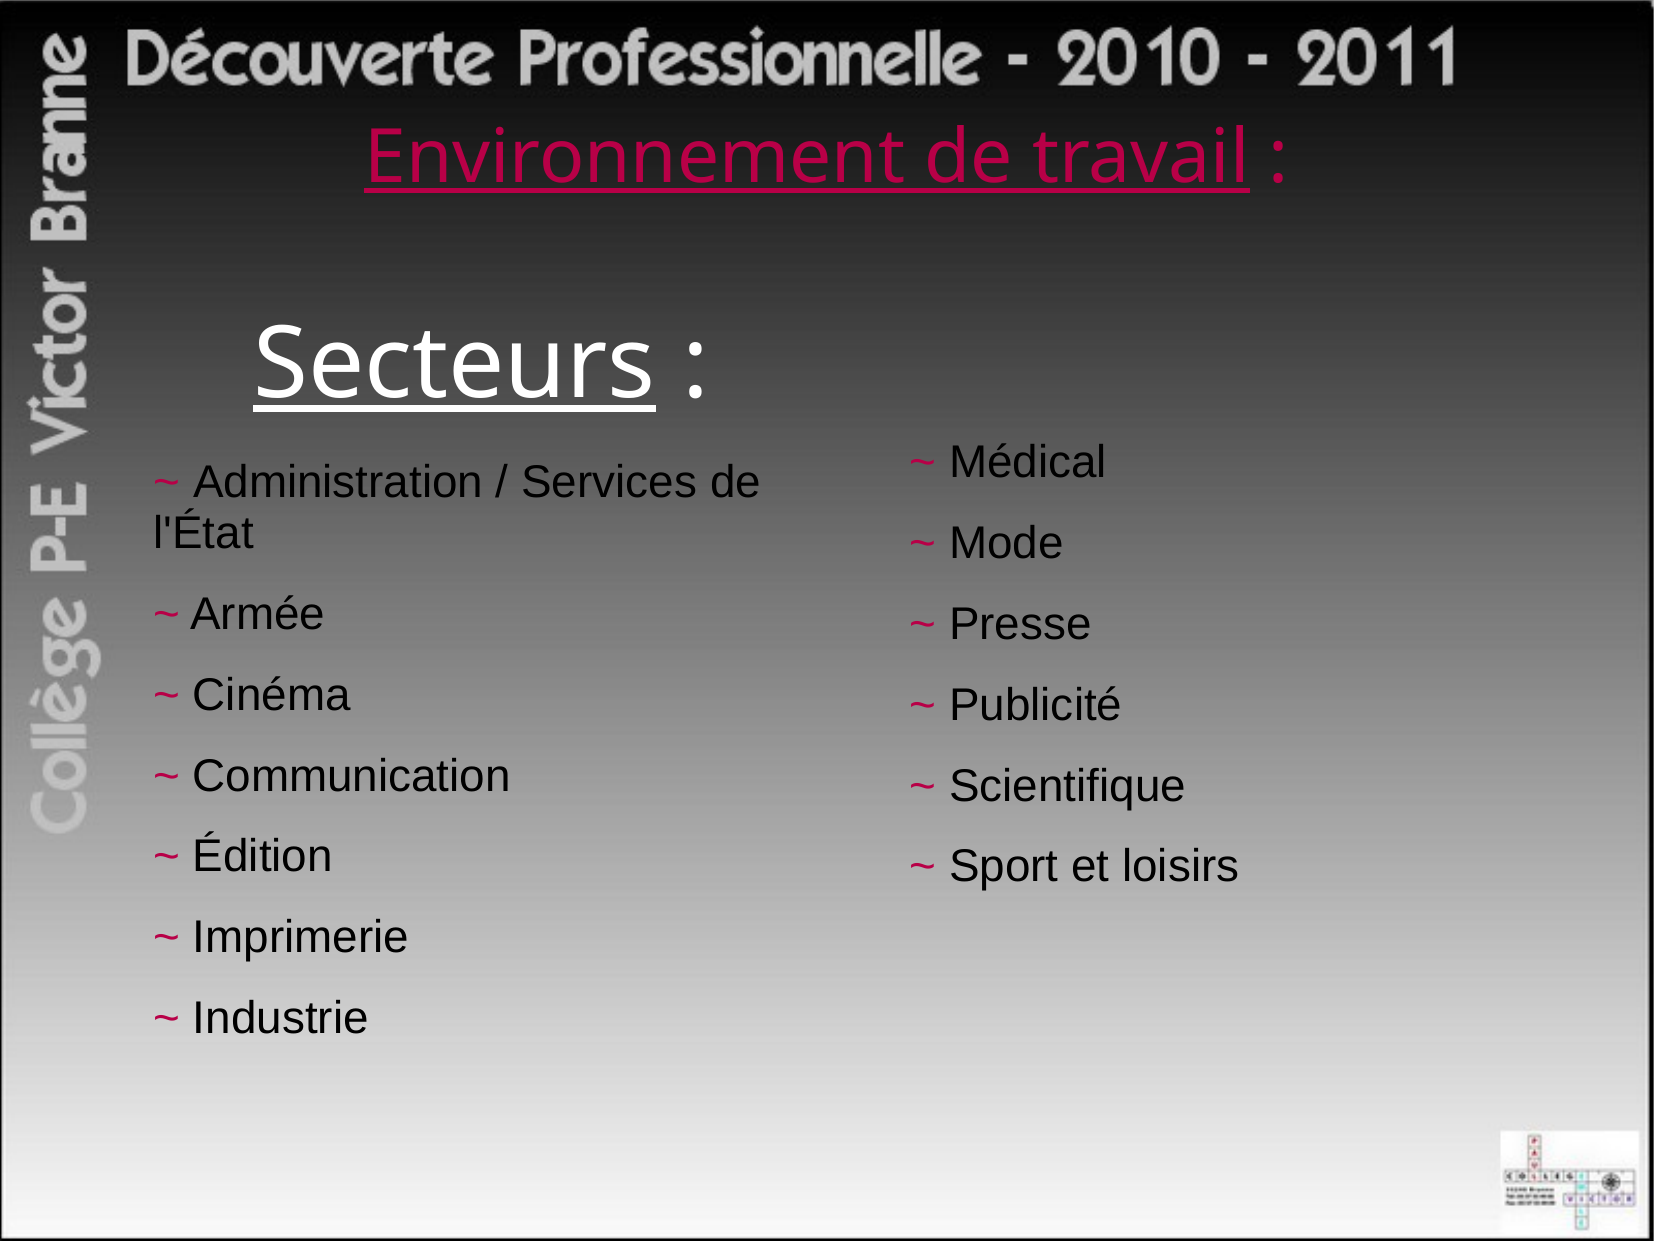

# Environnement de travail :
Secteurs :
~ Administration / Services de l'État
~ Armée
~ Cinéma
~ Communication
~ Édition
~ Imprimerie
~ Industrie
~ Médical
~ Mode
~ Presse
~ Publicité
~ Scientifique
~ Sport et loisirs